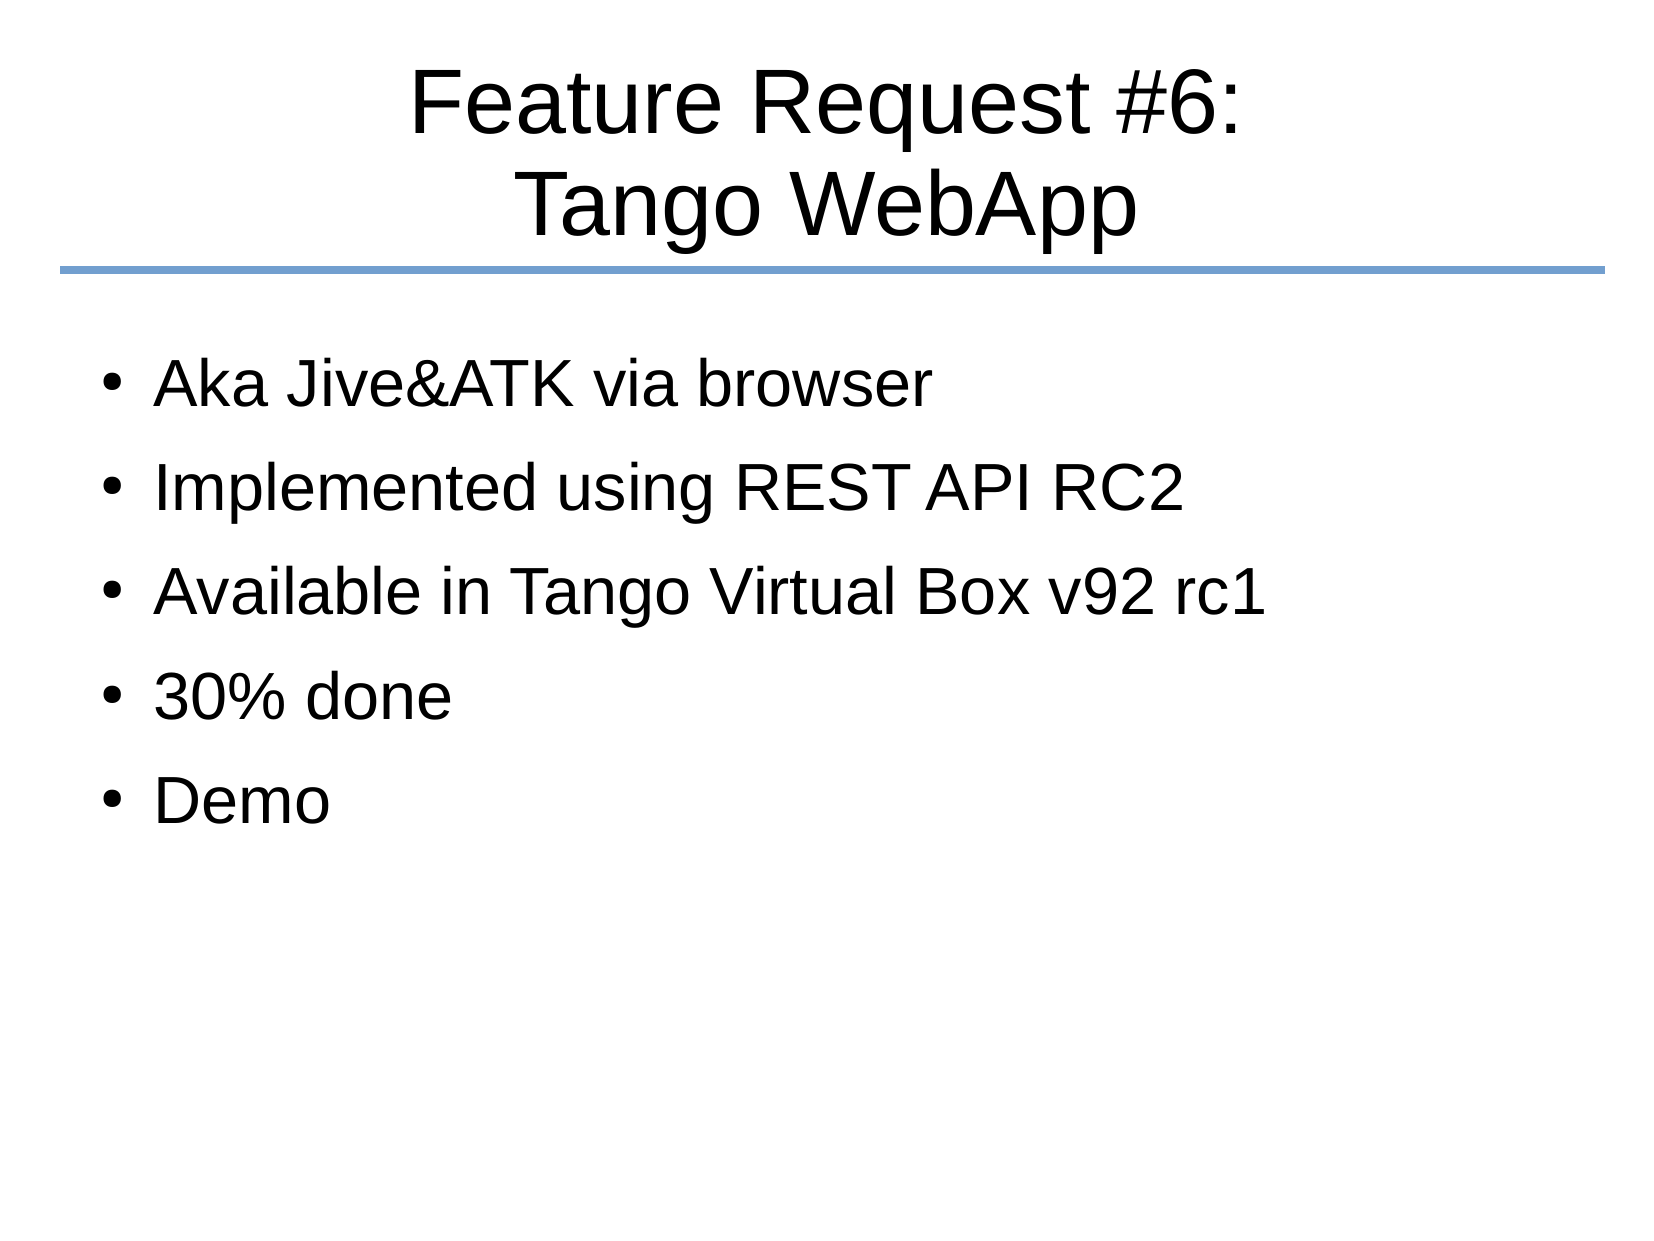

# Feature Request #6: Tango WebApp
Aka Jive&ATK via browser
Implemented using REST API RC2
Available in Tango Virtual Box v92 rc1
30% done
Demo